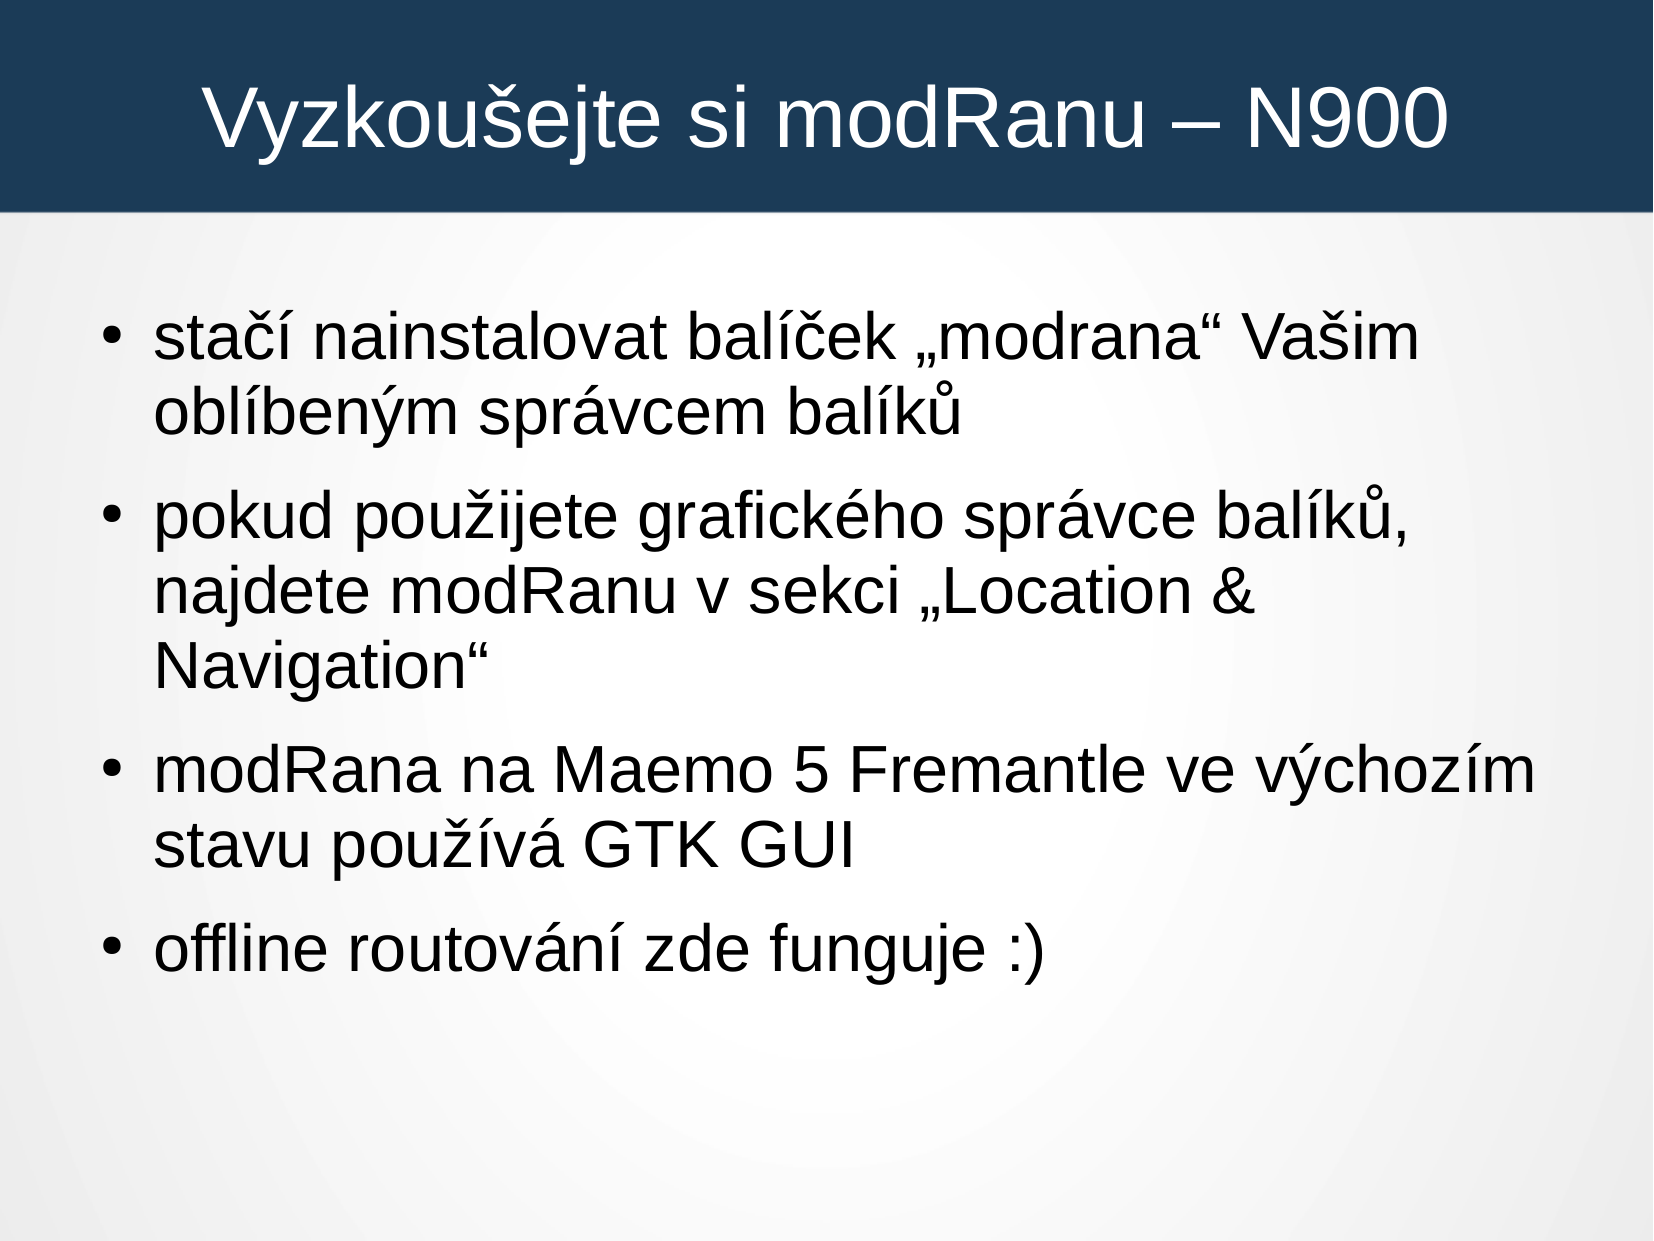

# Vyzkoušejte si modRanu – N900
stačí nainstalovat balíček „modrana“ Vašim oblíbeným správcem balíků
pokud použijete grafického správce balíků, najdete modRanu v sekci „Location & Navigation“
modRana na Maemo 5 Fremantle ve výchozím stavu používá GTK GUI
offline routování zde funguje :)
22